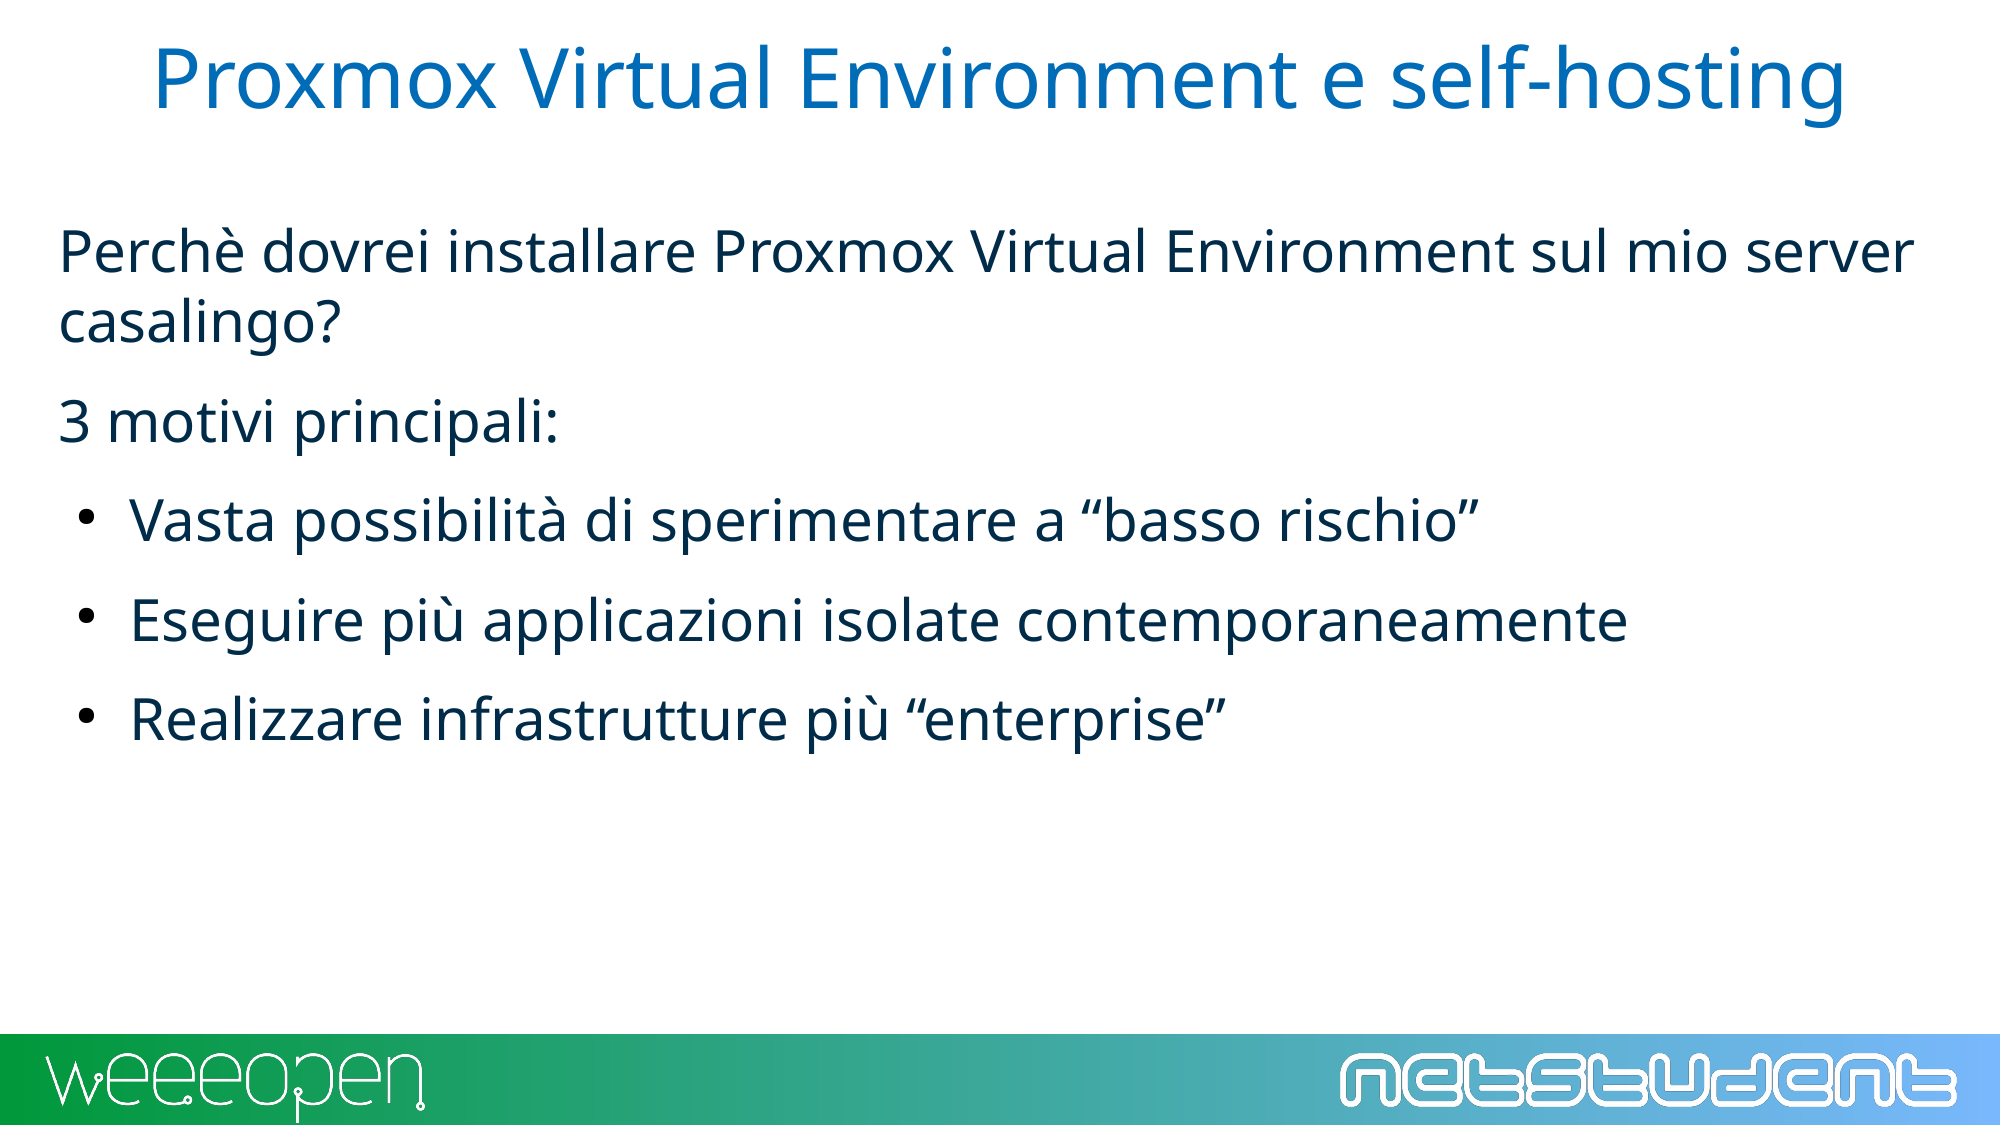

# Proxmox Virtual Environment e self-hosting
Perchè dovrei installare Proxmox Virtual Environment sul mio server casalingo?
3 motivi principali:
Vasta possibilità di sperimentare a “basso rischio”
Eseguire più applicazioni isolate contemporaneamente
Realizzare infrastrutture più “enterprise”